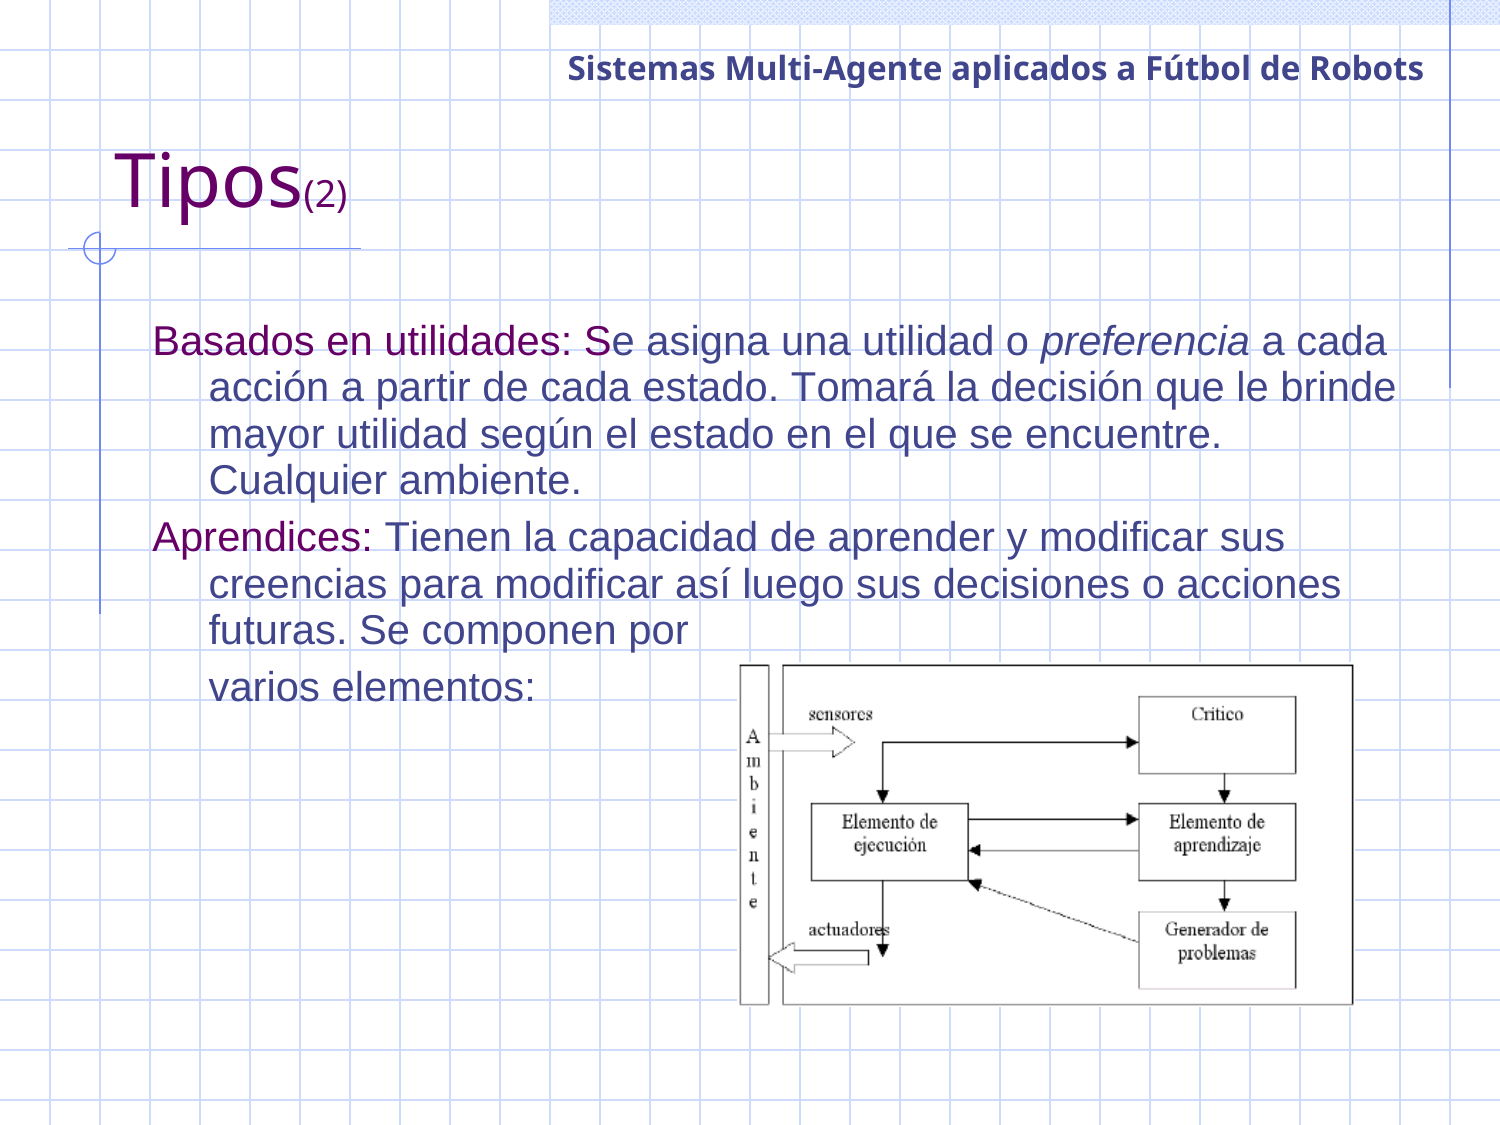

Sistemas Multi-Agente aplicados a Fútbol de Robots
# Tipos(2)
Basados en utilidades: Se asigna una utilidad o preferencia a cada acción a partir de cada estado. Tomará la decisión que le brinde mayor utilidad según el estado en el que se encuentre. Cualquier ambiente.
Aprendices: Tienen la capacidad de aprender y modificar sus creencias para modificar así luego sus decisiones o acciones futuras. Se componen por
 	varios elementos: